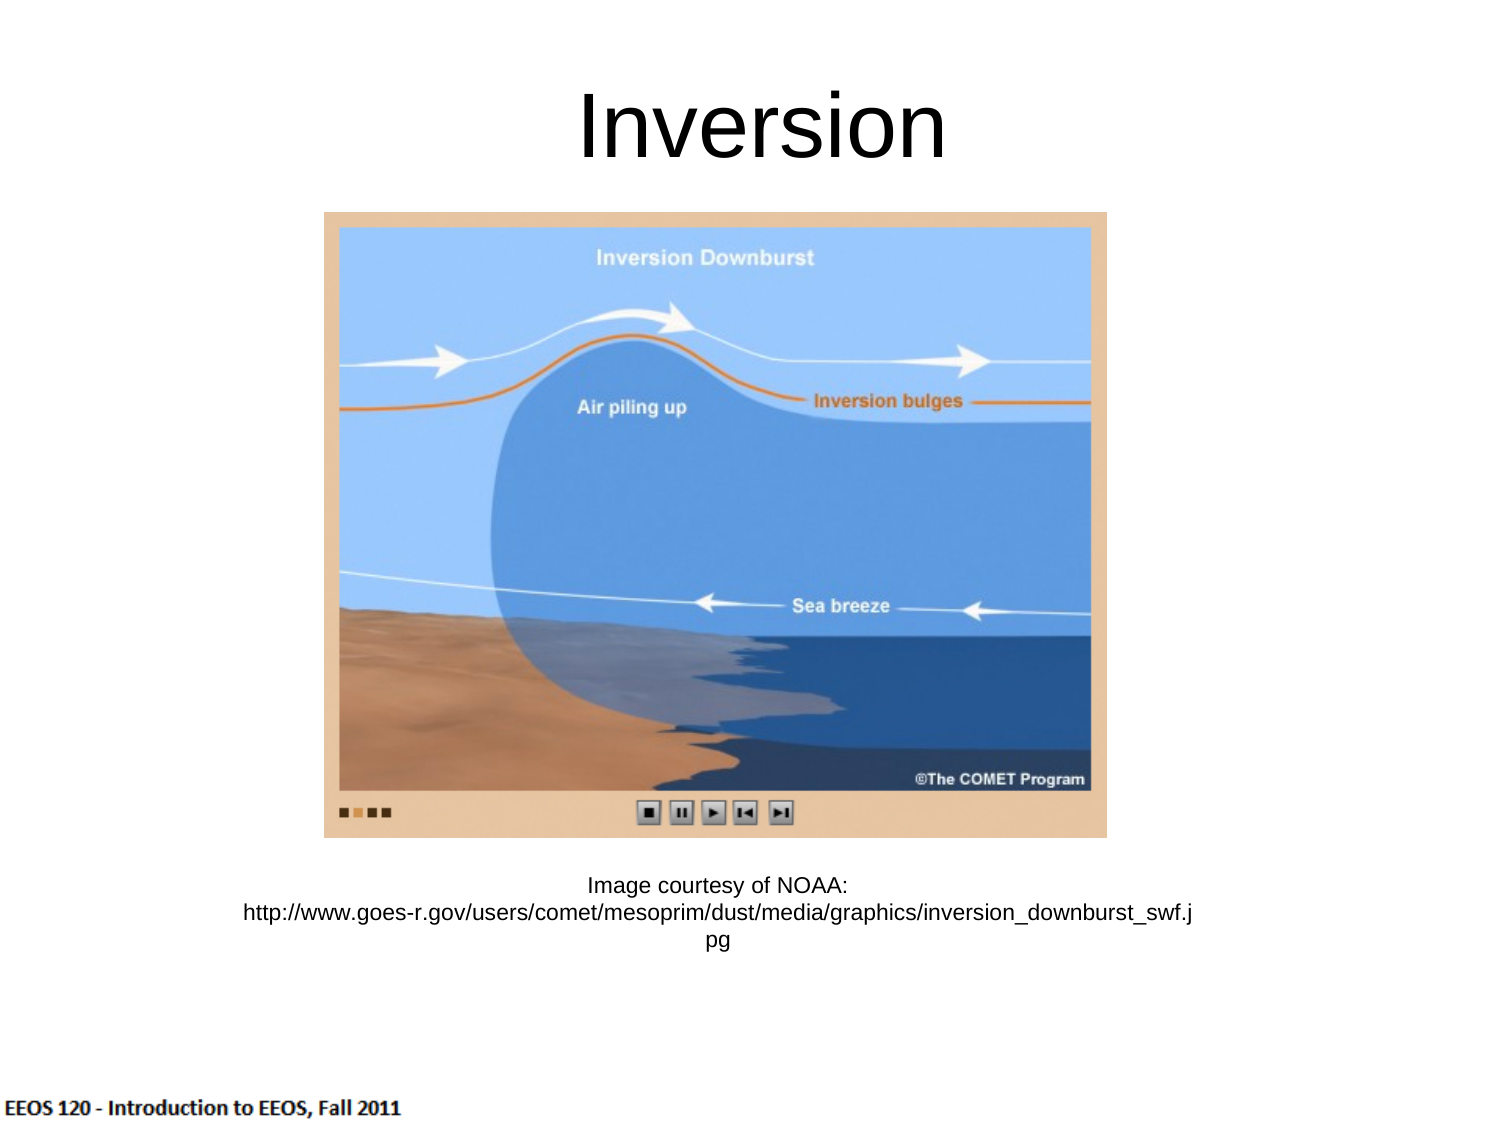

# Inversion
Image courtesy of NOAA: http://www.goes-r.gov/users/comet/mesoprim/dust/media/graphics/inversion_downburst_swf.jpg